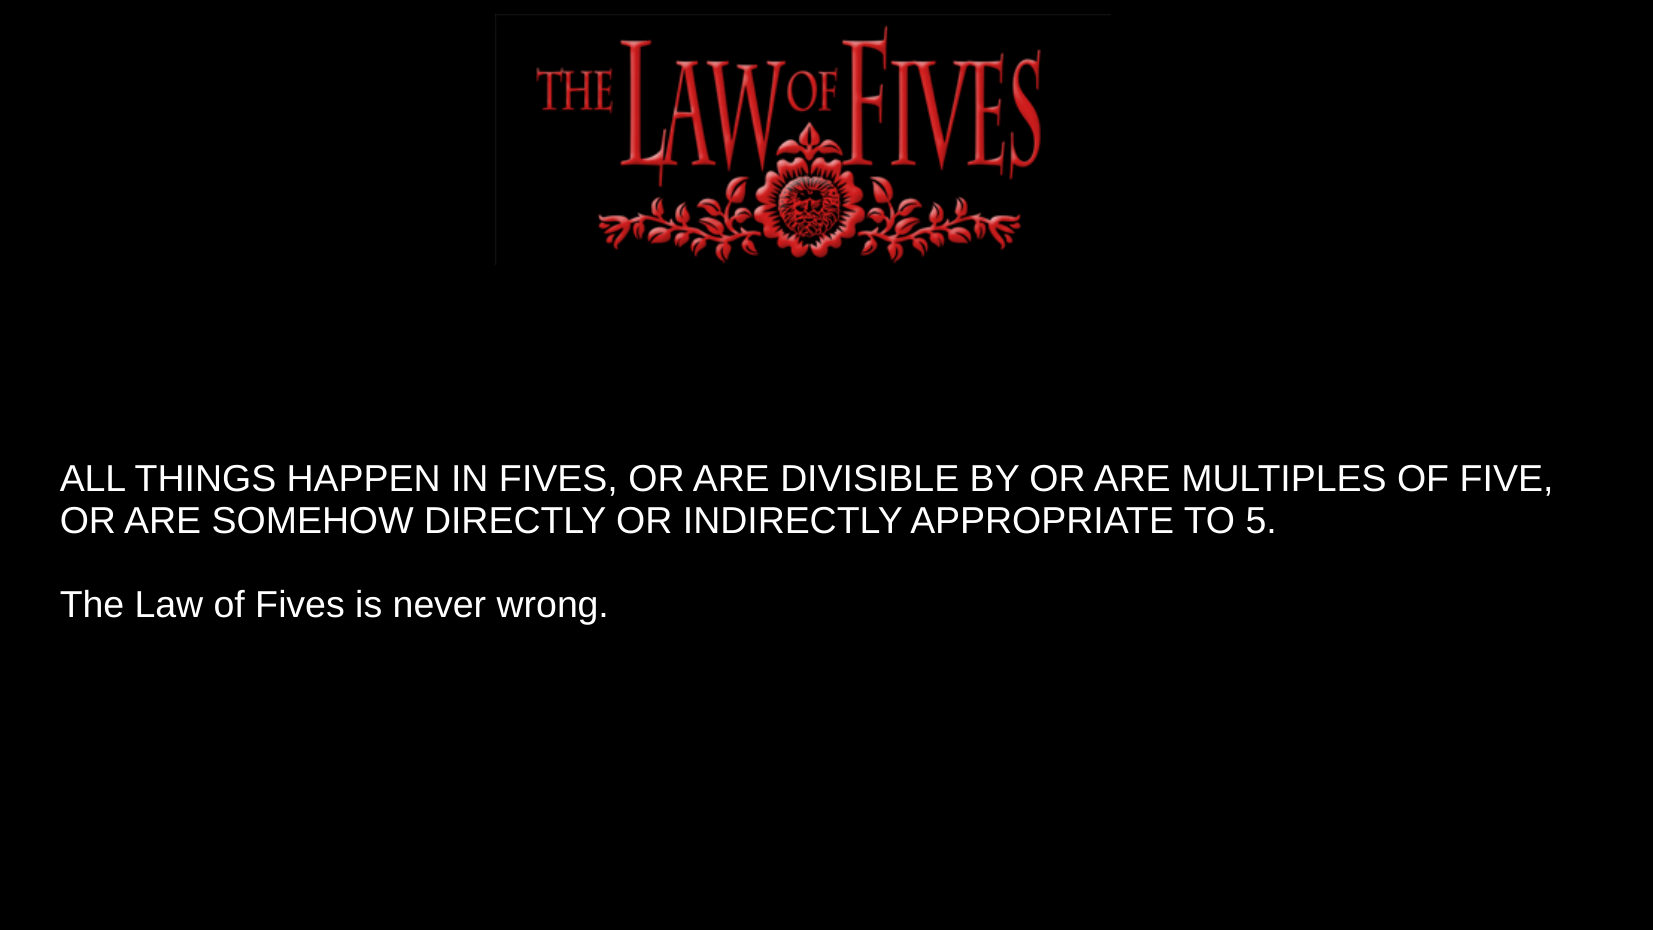

ALL THINGS HAPPEN IN FIVES, OR ARE DIVISIBLE BY OR ARE MULTIPLES OF FIVE, OR ARE SOMEHOW DIRECTLY OR INDIRECTLY APPROPRIATE TO 5.
The Law of Fives is never wrong.